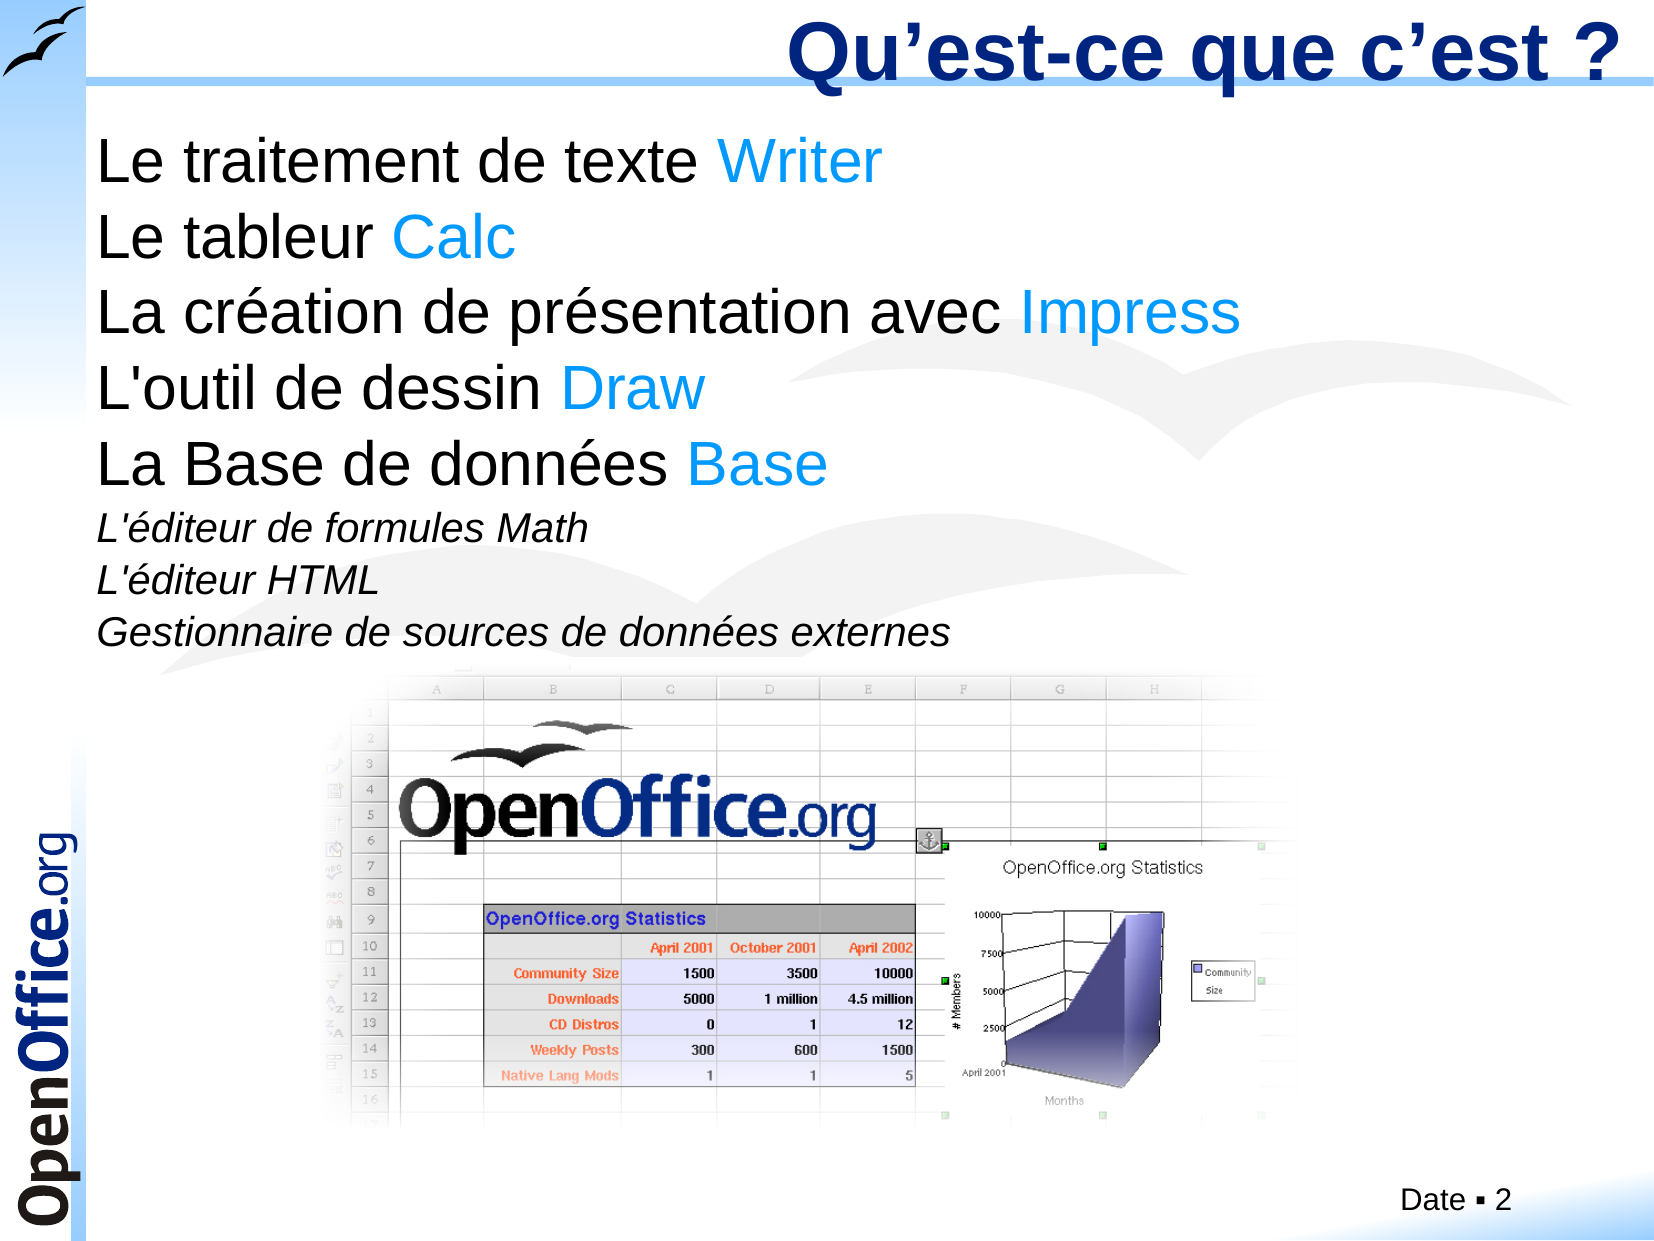

# Qu’est-ce que c’est ?
Le traitement de texte Writer
Le tableur Calc
La création de présentation avec Impress
L'outil de dessin Draw
La Base de données Base
L'éditeur de formules Math
L'éditeur HTML
Gestionnaire de sources de données externes